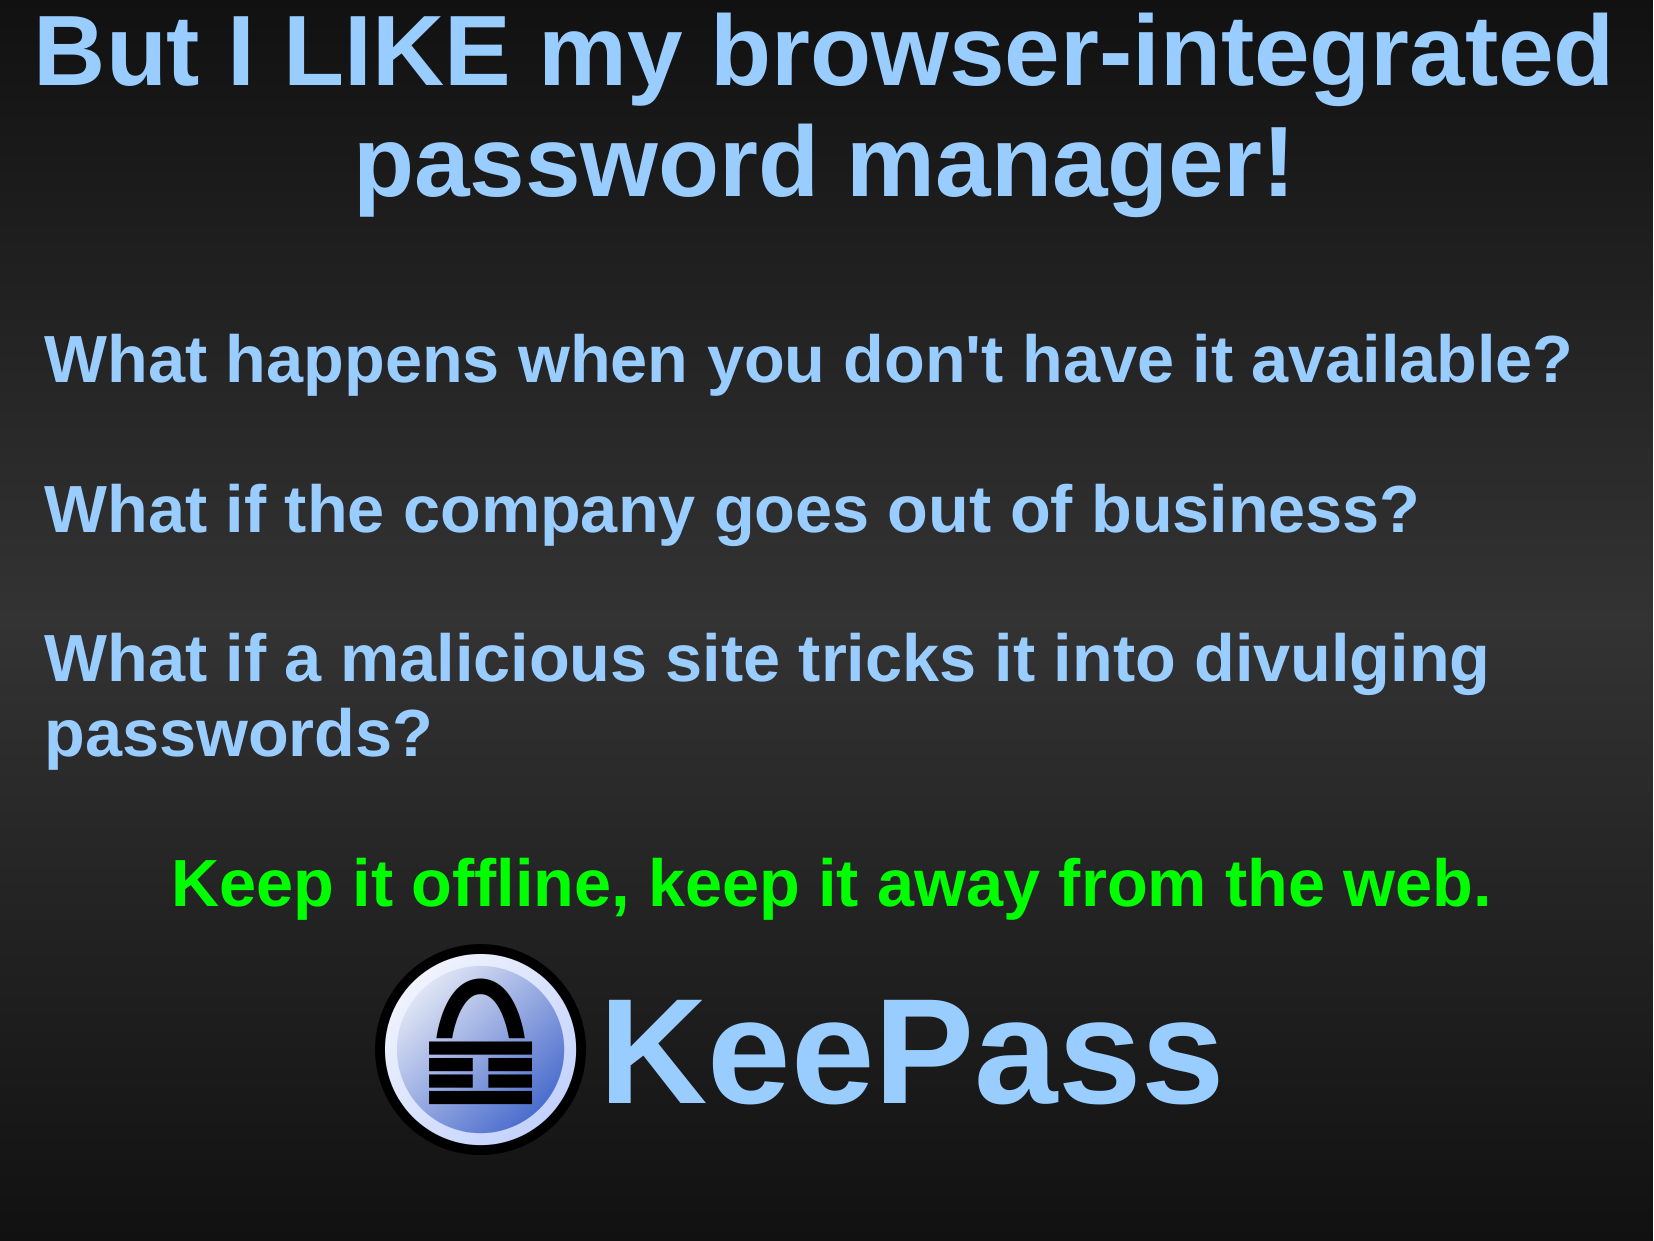

# But I LIKE my browser-integrated password manager!
What happens when you don't have it available?
What if the company goes out of business?
What if a malicious site tricks it into divulging passwords?
Keep it offline, keep it away from the web.
KeePass